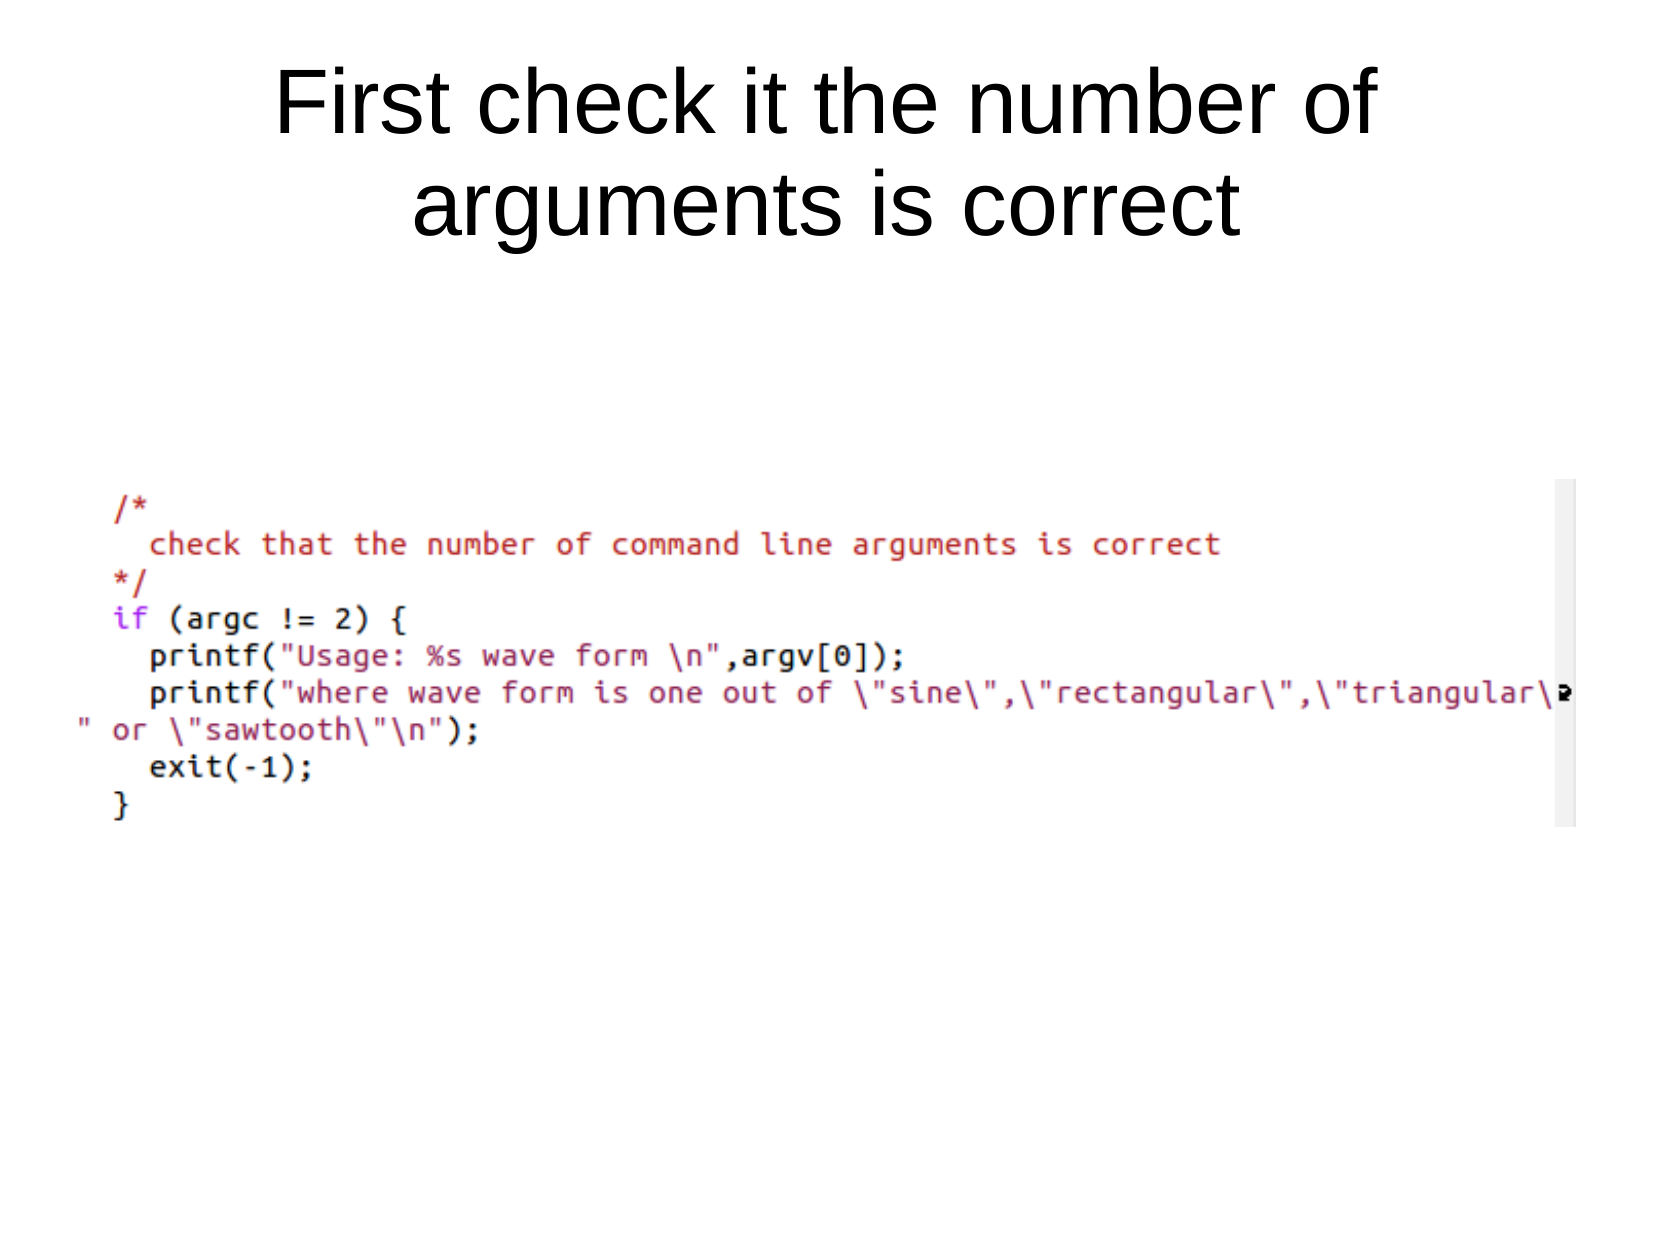

# First check it the number of arguments is correct